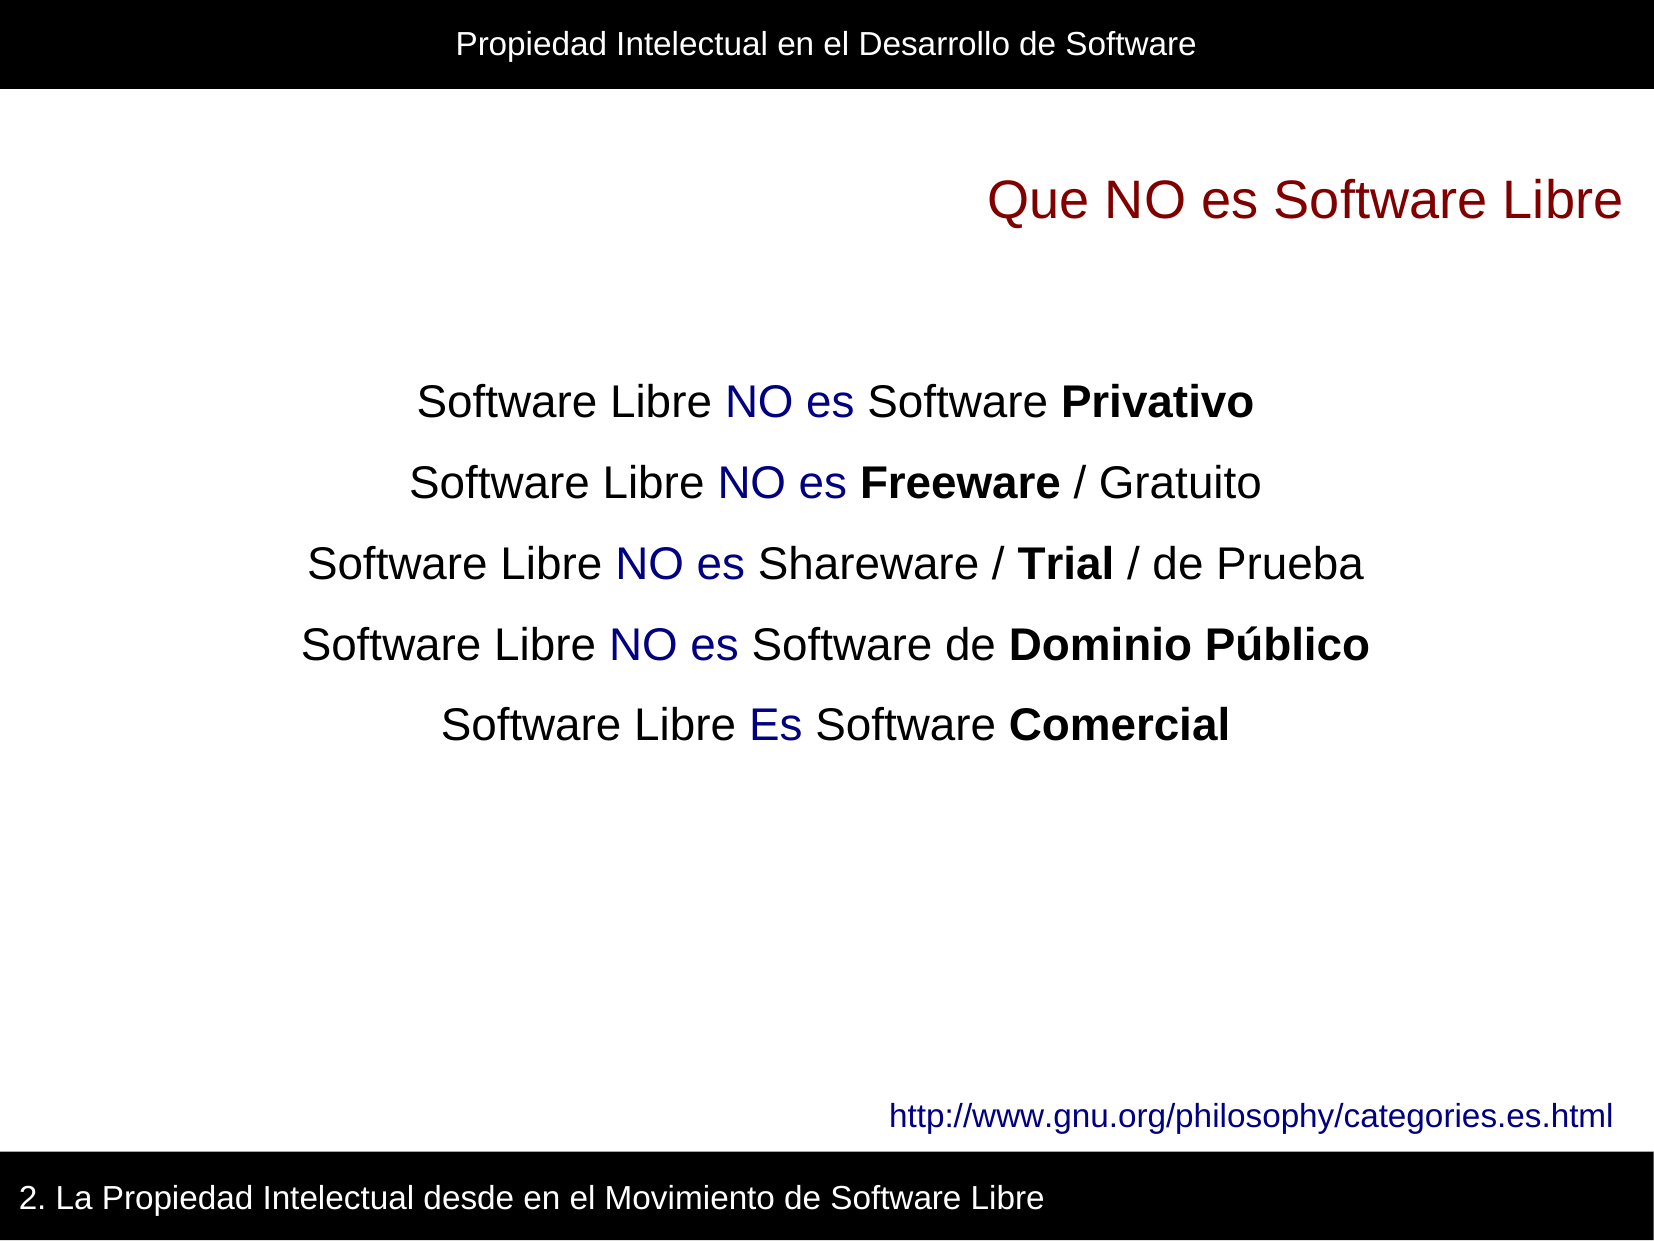

# Que NO es Software Libre
Software Libre NO es Software Privativo
Software Libre NO es Freeware / Gratuito
Software Libre NO es Shareware / Trial / de Prueba
Software Libre NO es Software de Dominio Público
Software Libre Es Software Comercial
http://www.gnu.org/philosophy/categories.es.html
2. La Propiedad Intelectual desde en el Movimiento de Software Libre